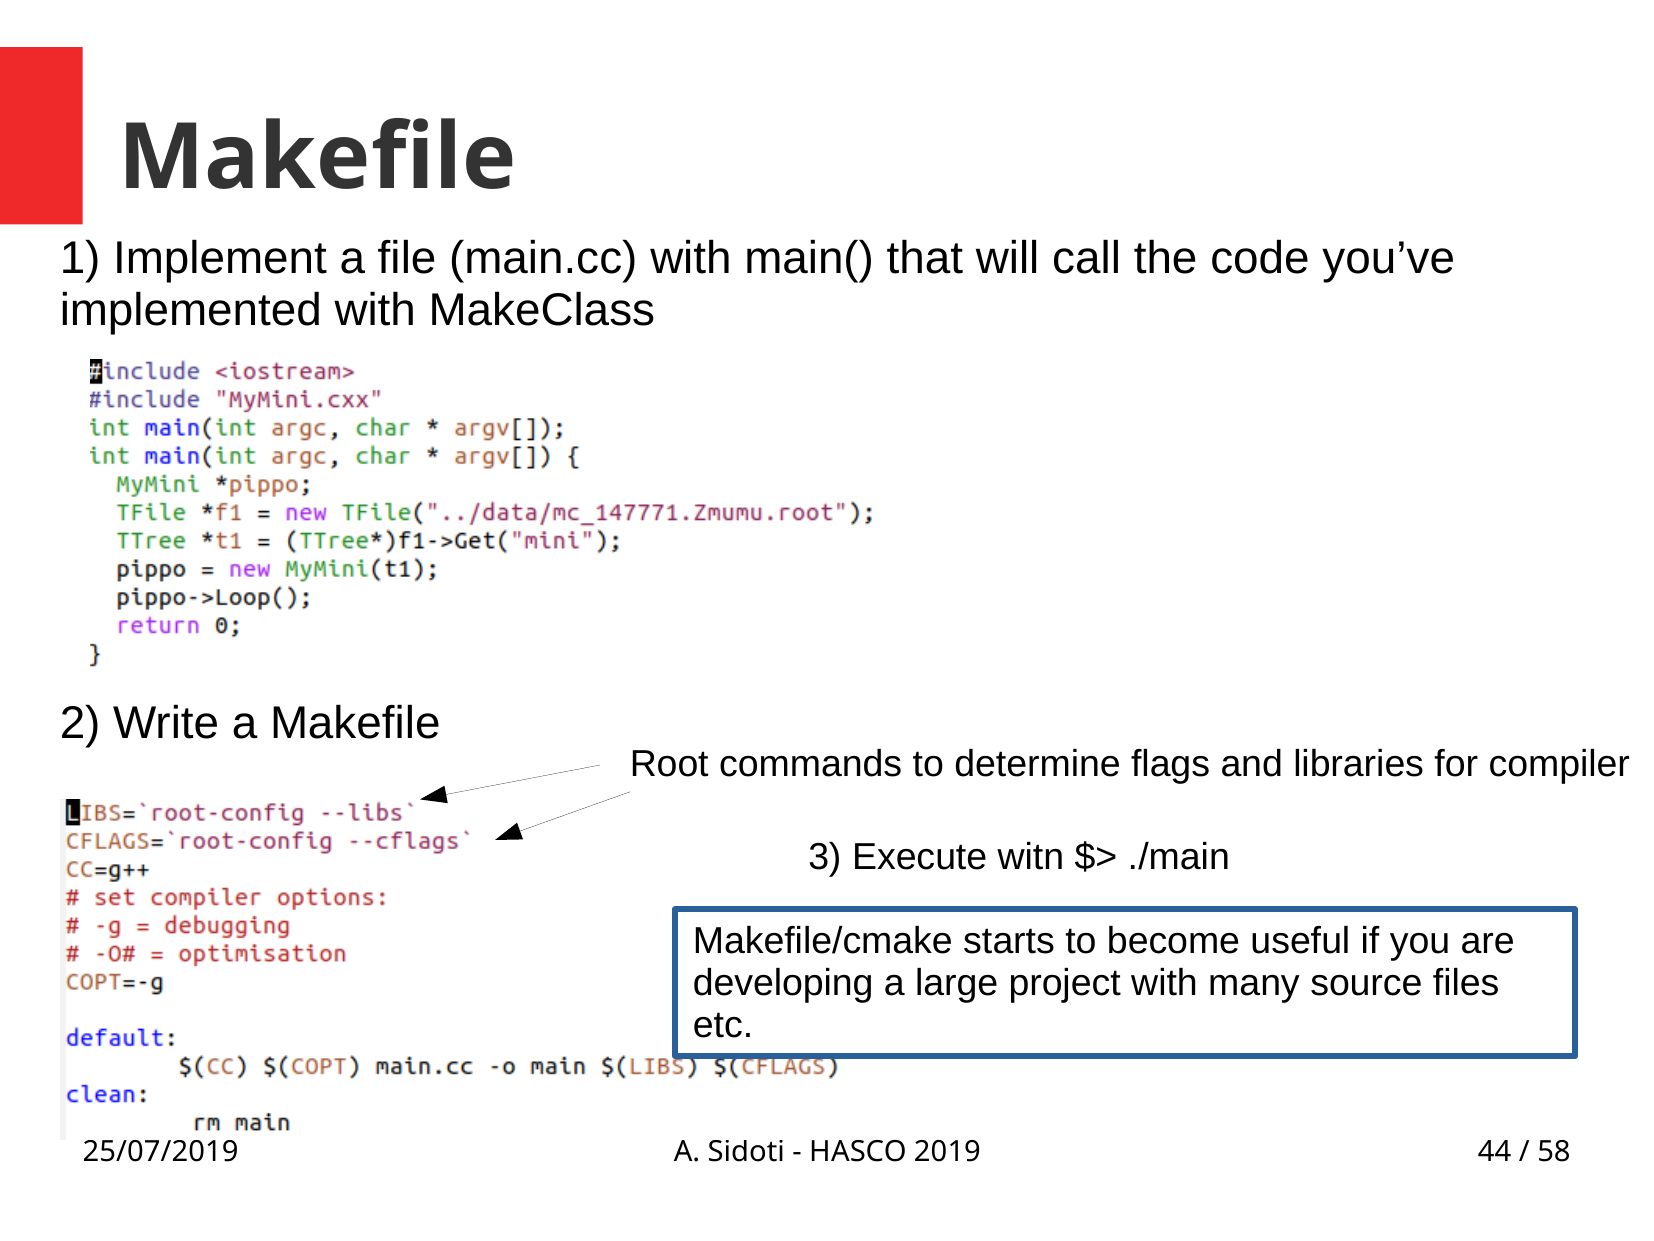

# Makefile
1) Implement a file (main.cc) with main() that will call the code you’ve implemented with MakeClass
2) Write a Makefile
Root commands to determine flags and libraries for compiler
3) Execute witn $> ./main
Makefile/cmake starts to become useful if you are developing a large project with many source files etc.
25/07/2019
A. Sidoti - HASCO 2019
44